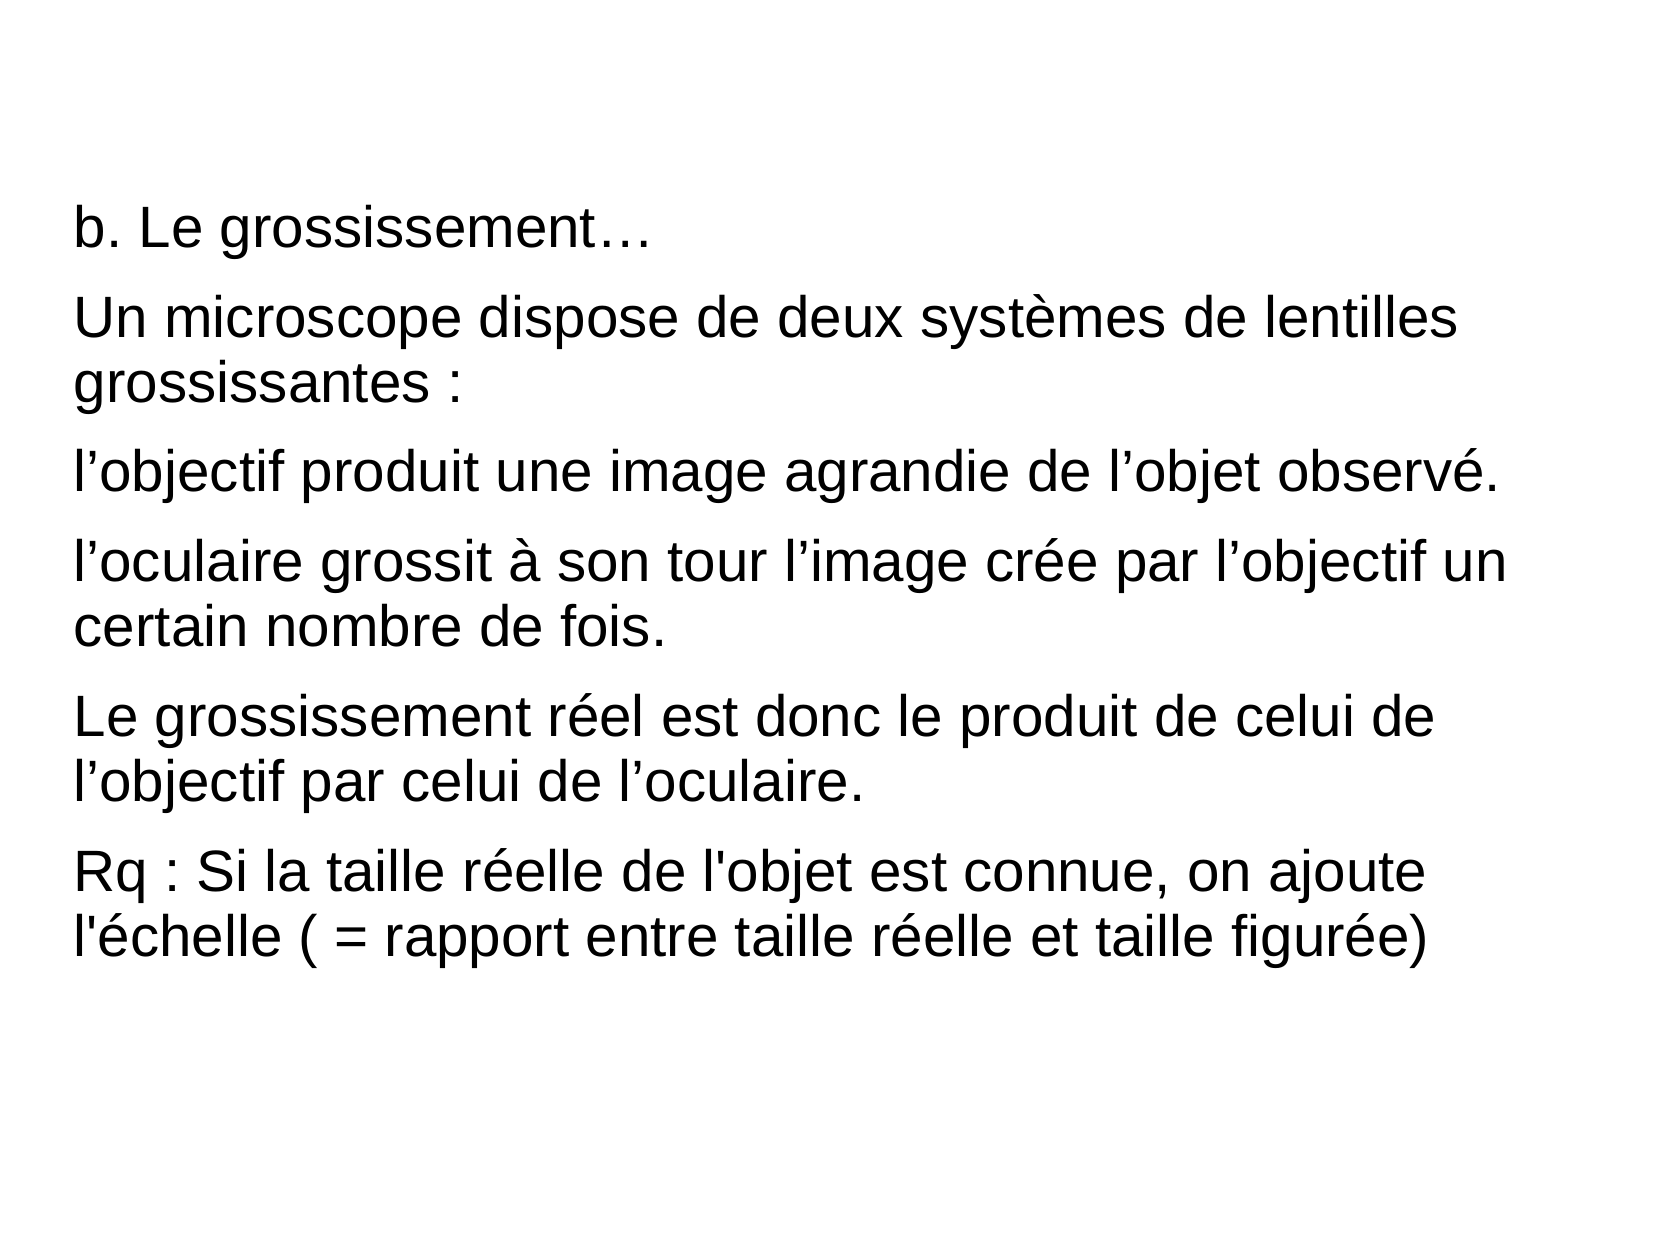

b. Le grossissement…
Un microscope dispose de deux systèmes de lentilles grossissantes :
l’objectif produit une image agrandie de l’objet observé.
l’oculaire grossit à son tour l’image crée par l’objectif un certain nombre de fois.
Le grossissement réel est donc le produit de celui de l’objectif par celui de l’oculaire.
Rq : Si la taille réelle de l'objet est connue, on ajoute l'échelle ( = rapport entre taille réelle et taille figurée)